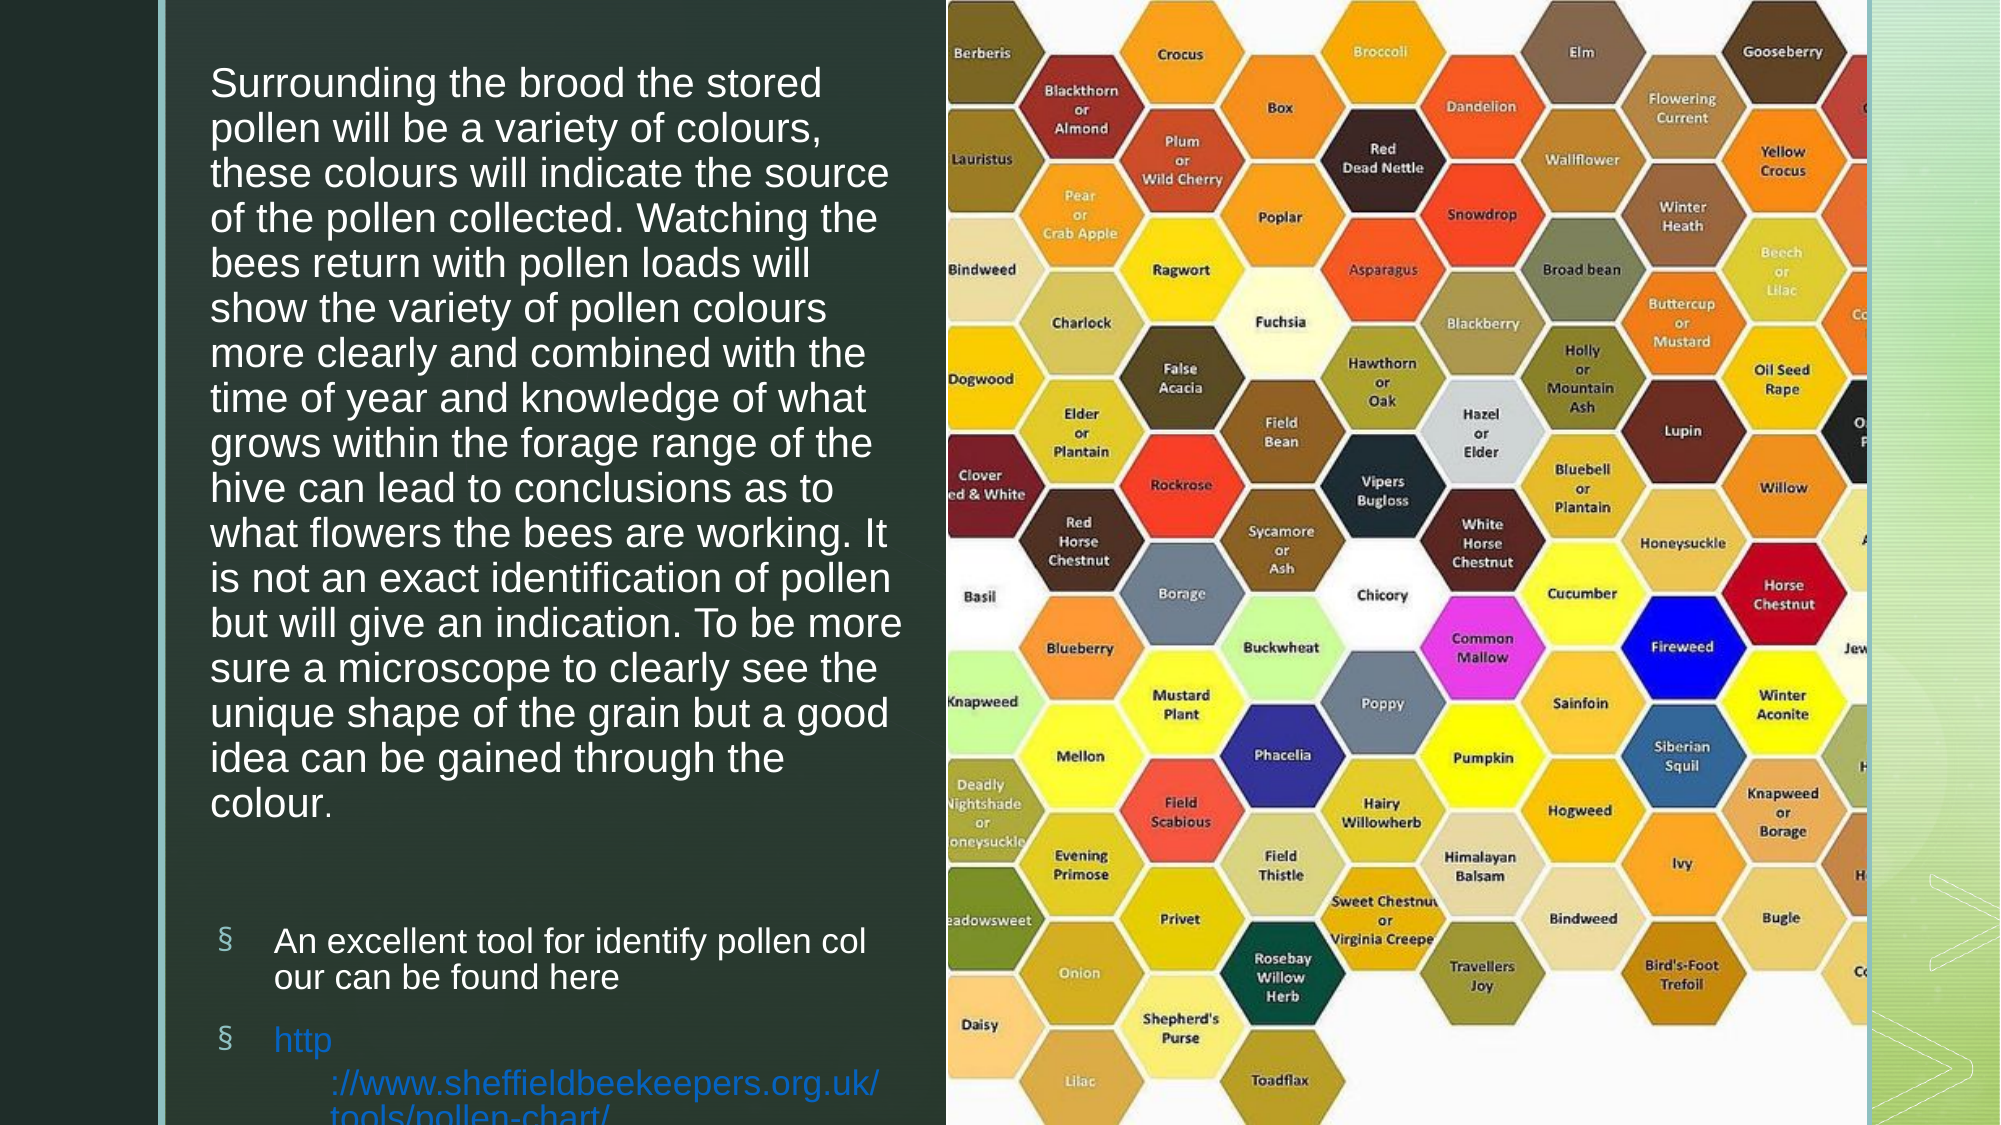

# Surrounding the brood the stored pollen will be a variety of colours, these colours will indicate the source of the pollen collected. Watching the bees return with pollen loads will show the variety of pollen colours more clearly and combined with the time of year and knowledge of what grows within the forage range of the hive can lead to conclusions as to what flowers the bees are working. It is not an exact identification of pollen but will give an indication. To be more sure a microscope to clearly see the unique shape of the grain but a good idea can be gained through the colour.
An excellent tool for identify pollen colour can be found here
http://www.sheffieldbeekeepers.org.uk/tools/pollen-chart/